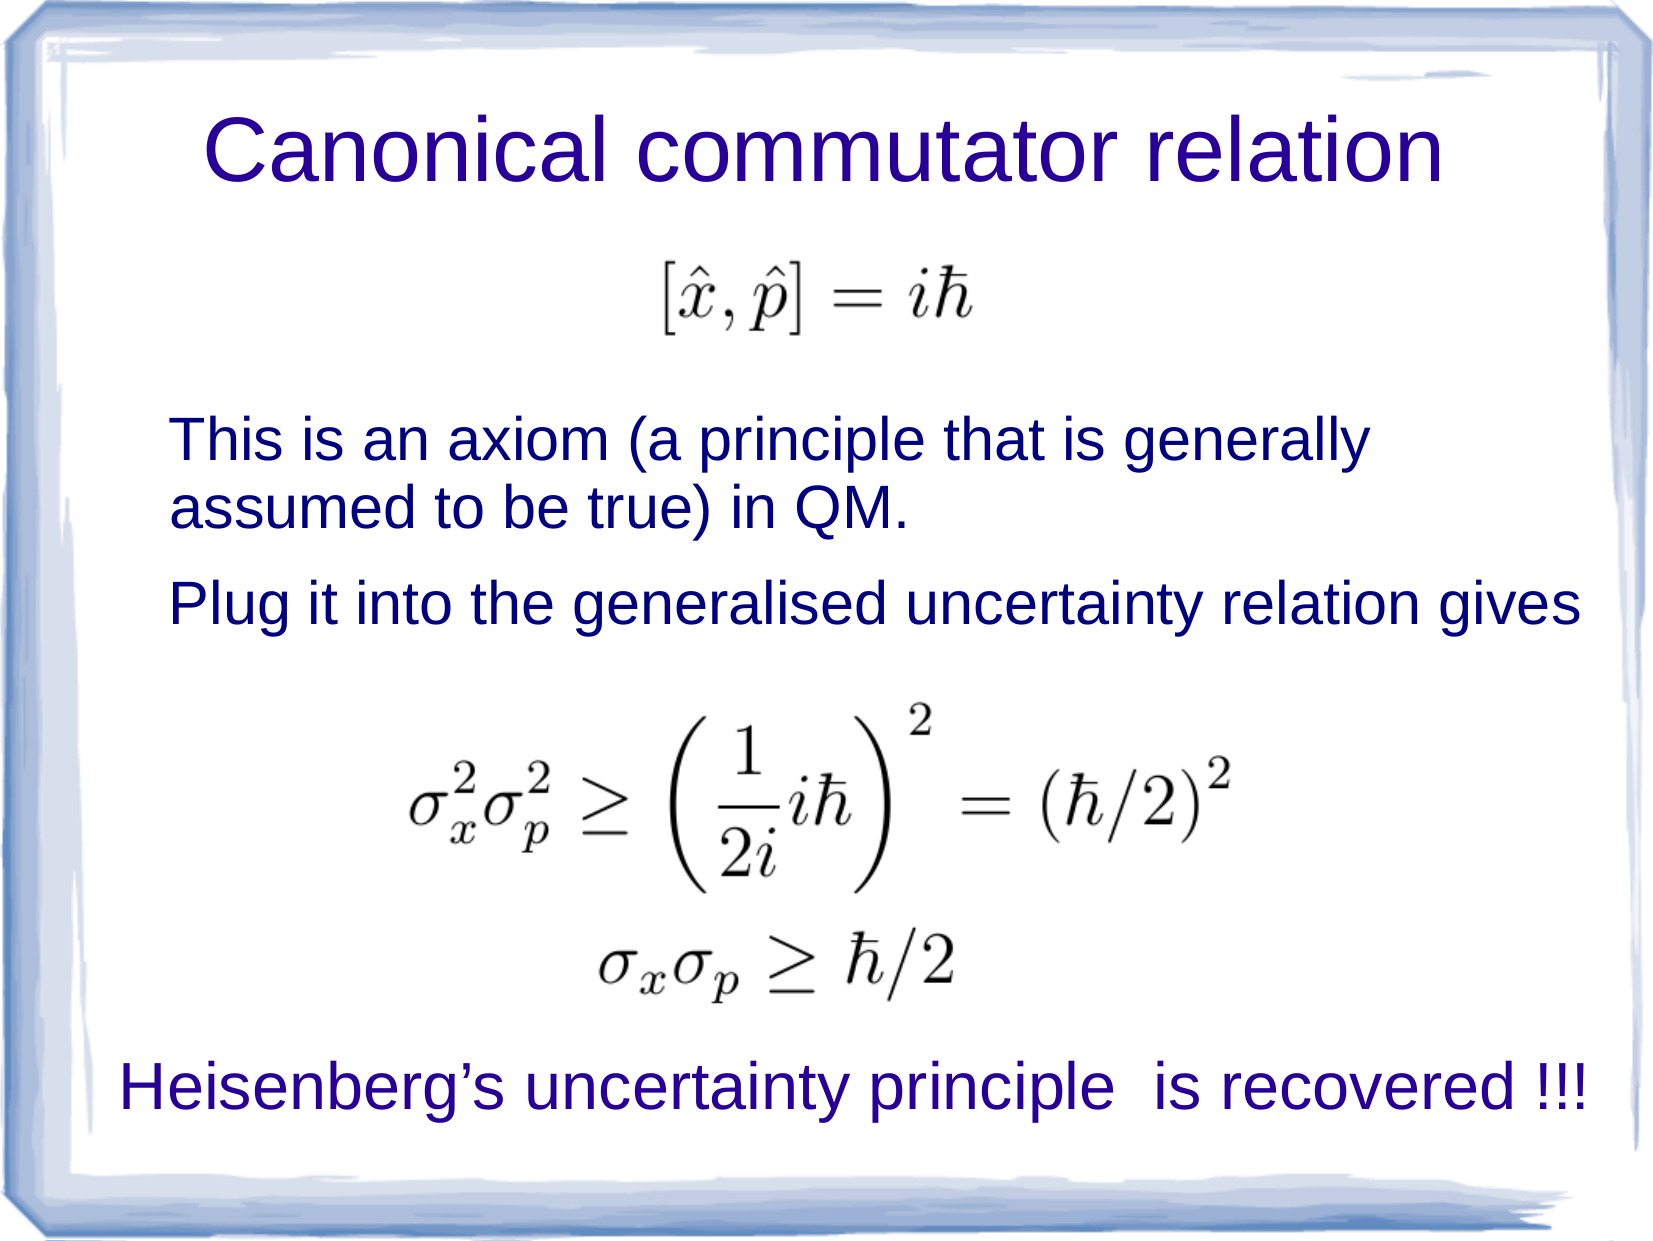

# Canonical commutator relation
 This is an axiom (a principle that is generally assumed to be true) in QM.
 Plug it into the generalised uncertainty relation gives
Heisenberg’s uncertainty principle is recovered !!!